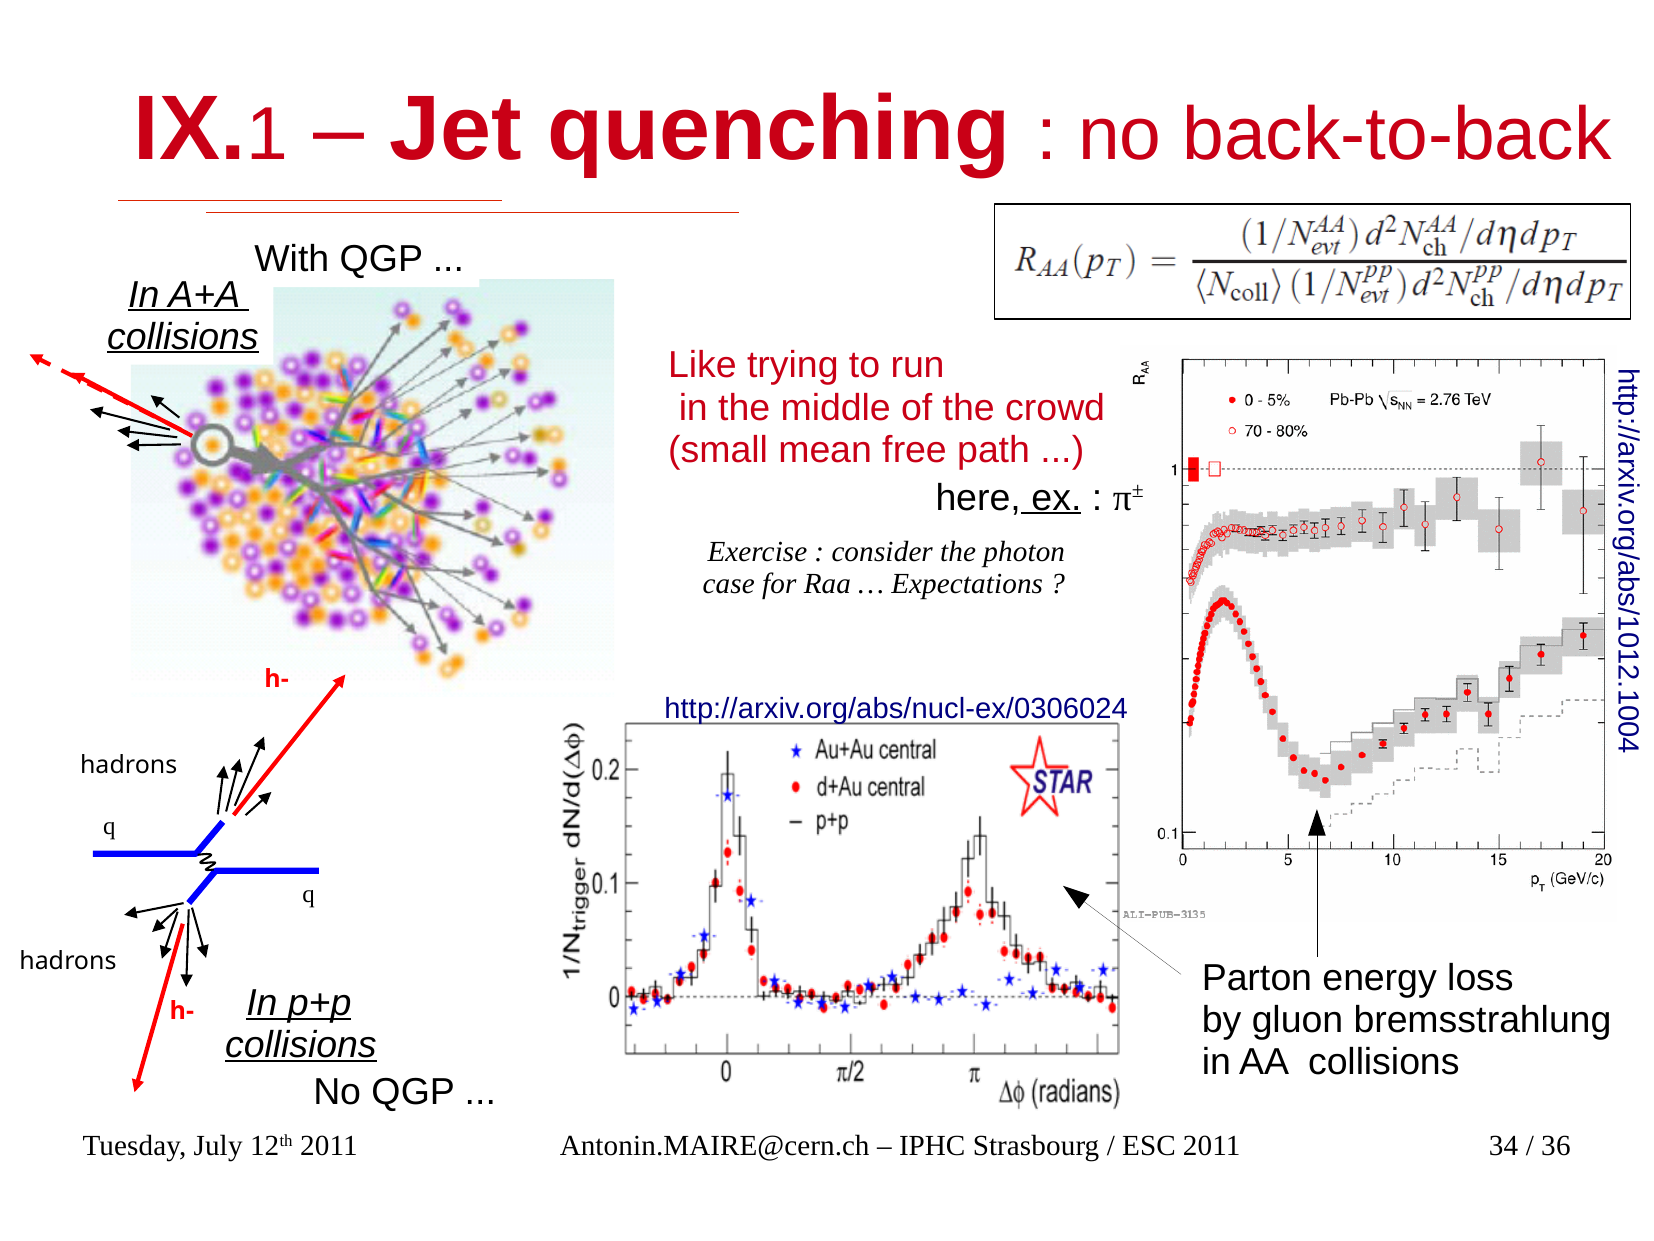

# IX.1 – Jet quenching : no back-to-back
With QGP ...
 In A+A
collisions
http://uk.arxiv.org/abs/nucl-ex/0510062
Like trying to run
 in the middle of the crowd
(small mean free path ...)
here, ex. : π±
Exercise : consider the photon case for Raa … Expectations ?
http://arxiv.org/abs/1012.1004
h-
hadrons
q
q
hadrons
h-
http://arxiv.org/abs/nucl-ex/0306024
Parton energy loss
by gluon bremsstrahlung
in AA collisions
 In p+p
collisions
No QGP ...
Mon, March 31st, 2008
Antonin Maire - IPHC Strasbourg / AliceWeek Apr. 08
34